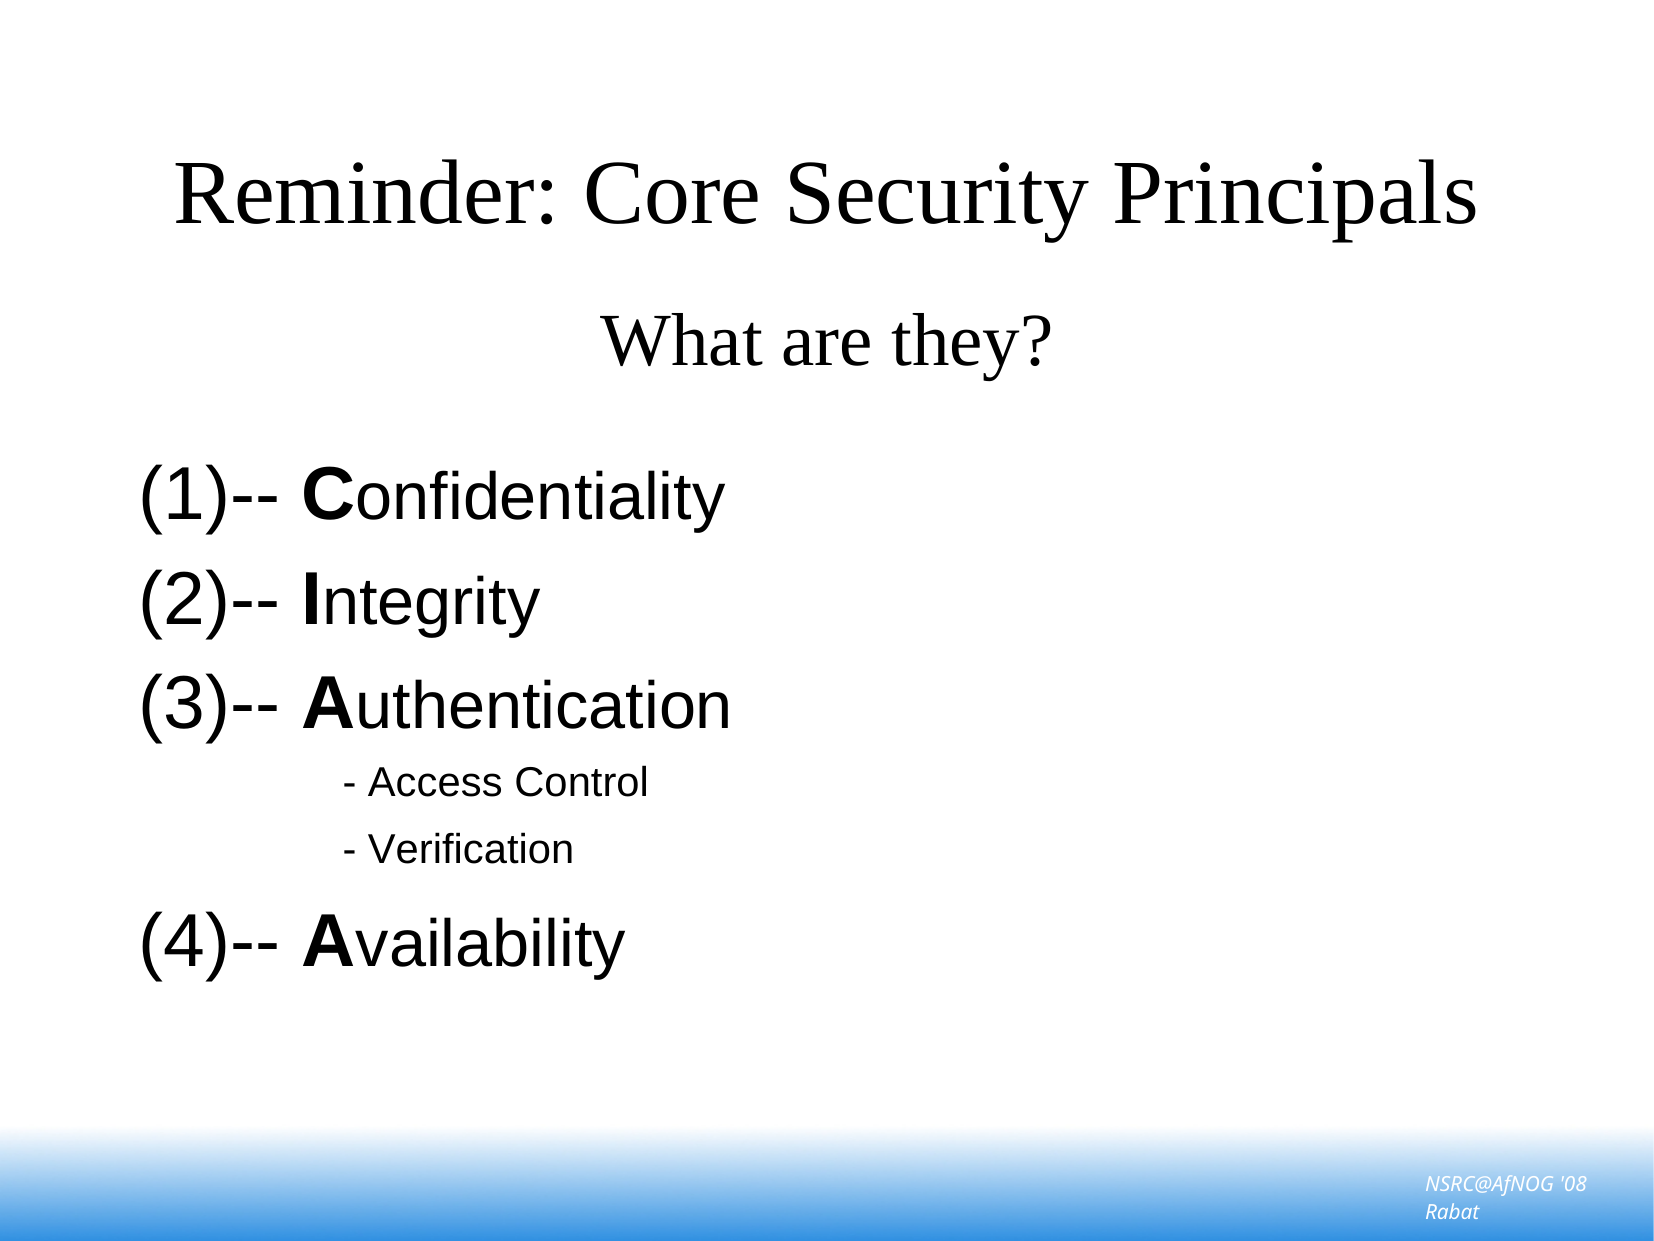

# Reminder: Core Security Principals What are they?
-- Confidentiality
-- Integrity
-- Authentication
		 	- Access Control
			- Verification
-- Availability